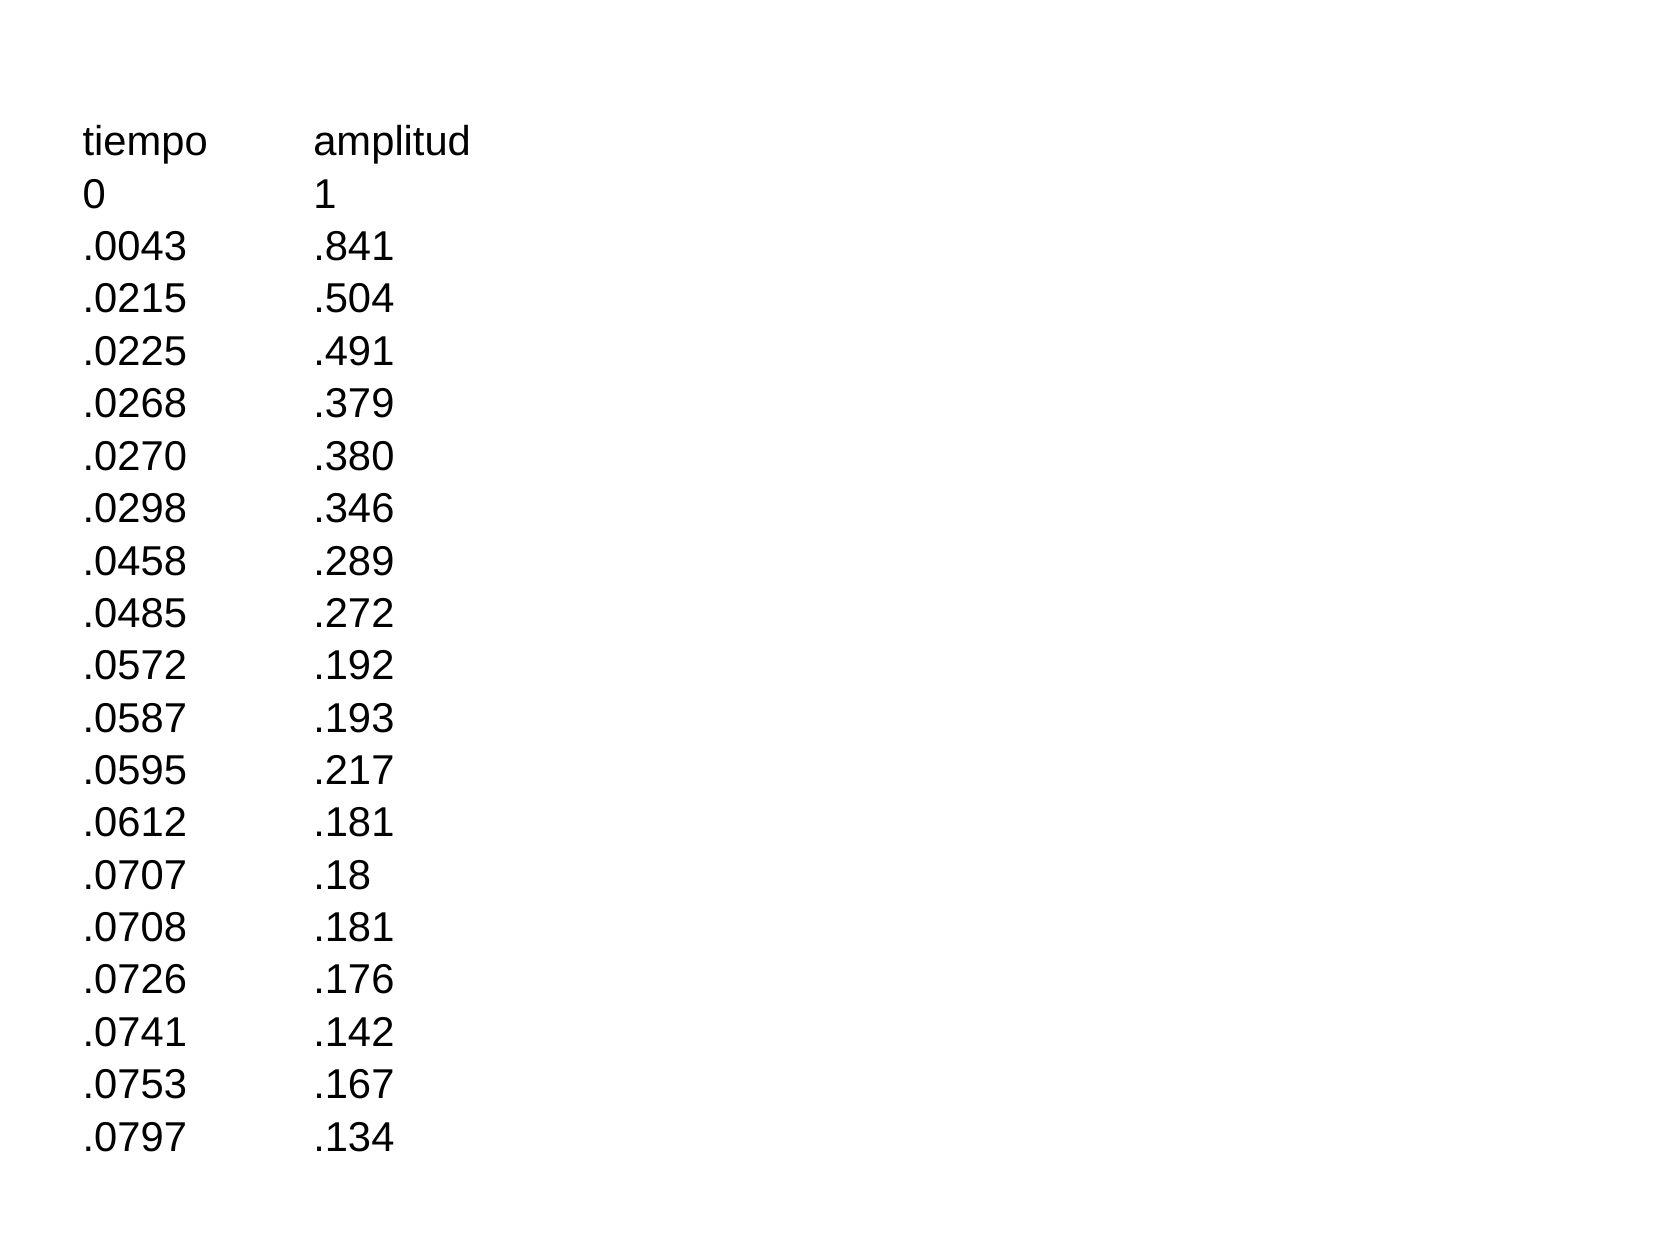

# tiempo	amplitud
0	1
.0043 	.841
.0215 	.504
.0225 	.491
.0268 	.379
.0270 	.380
.0298 	.346
.0458 	.289
.0485 	.272
.0572 	.192
.0587 	.193
.0595 	.217
.0612 	.181
.0707 	.18
.0708 	.181
.0726 	.176
.0741 	.142
.0753 	.167
.0797 	.134